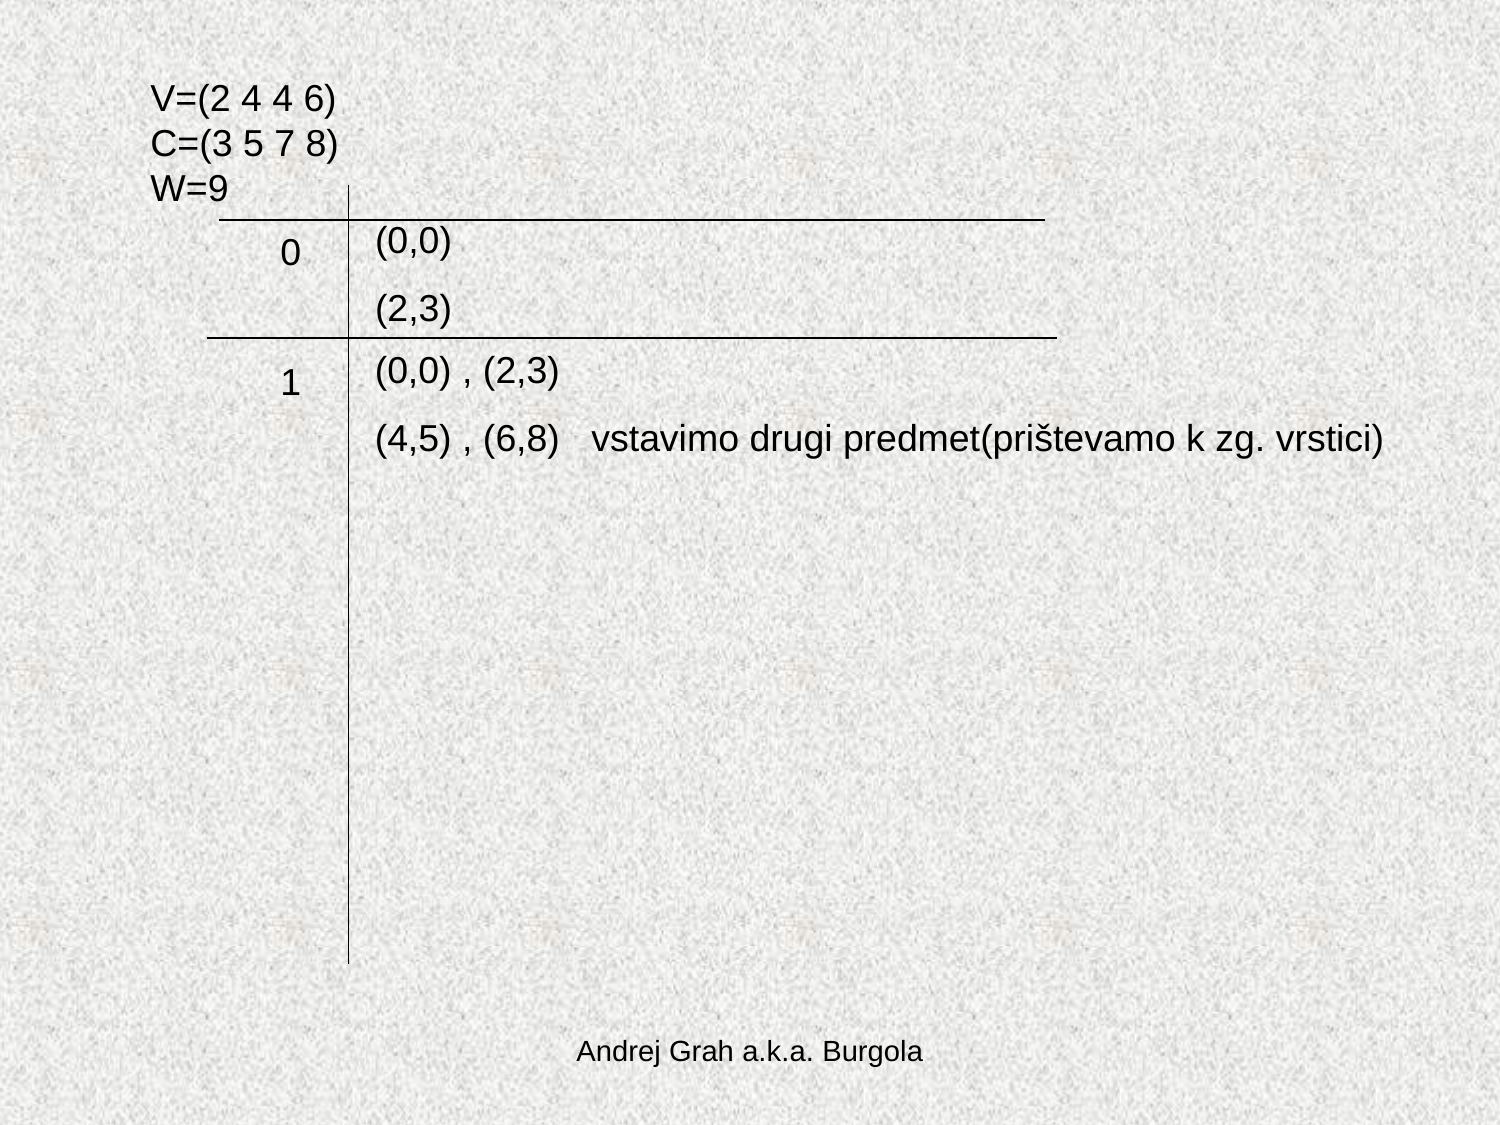

V=(2 4 4 6)
C=(3 5 7 8)
W=9
(0,0)
(2,3)
0
(0,0) , (2,3)
(4,5) , (6,8) vstavimo drugi predmet(prištevamo k zg. vrstici)
1
Andrej Grah a.k.a. Burgola